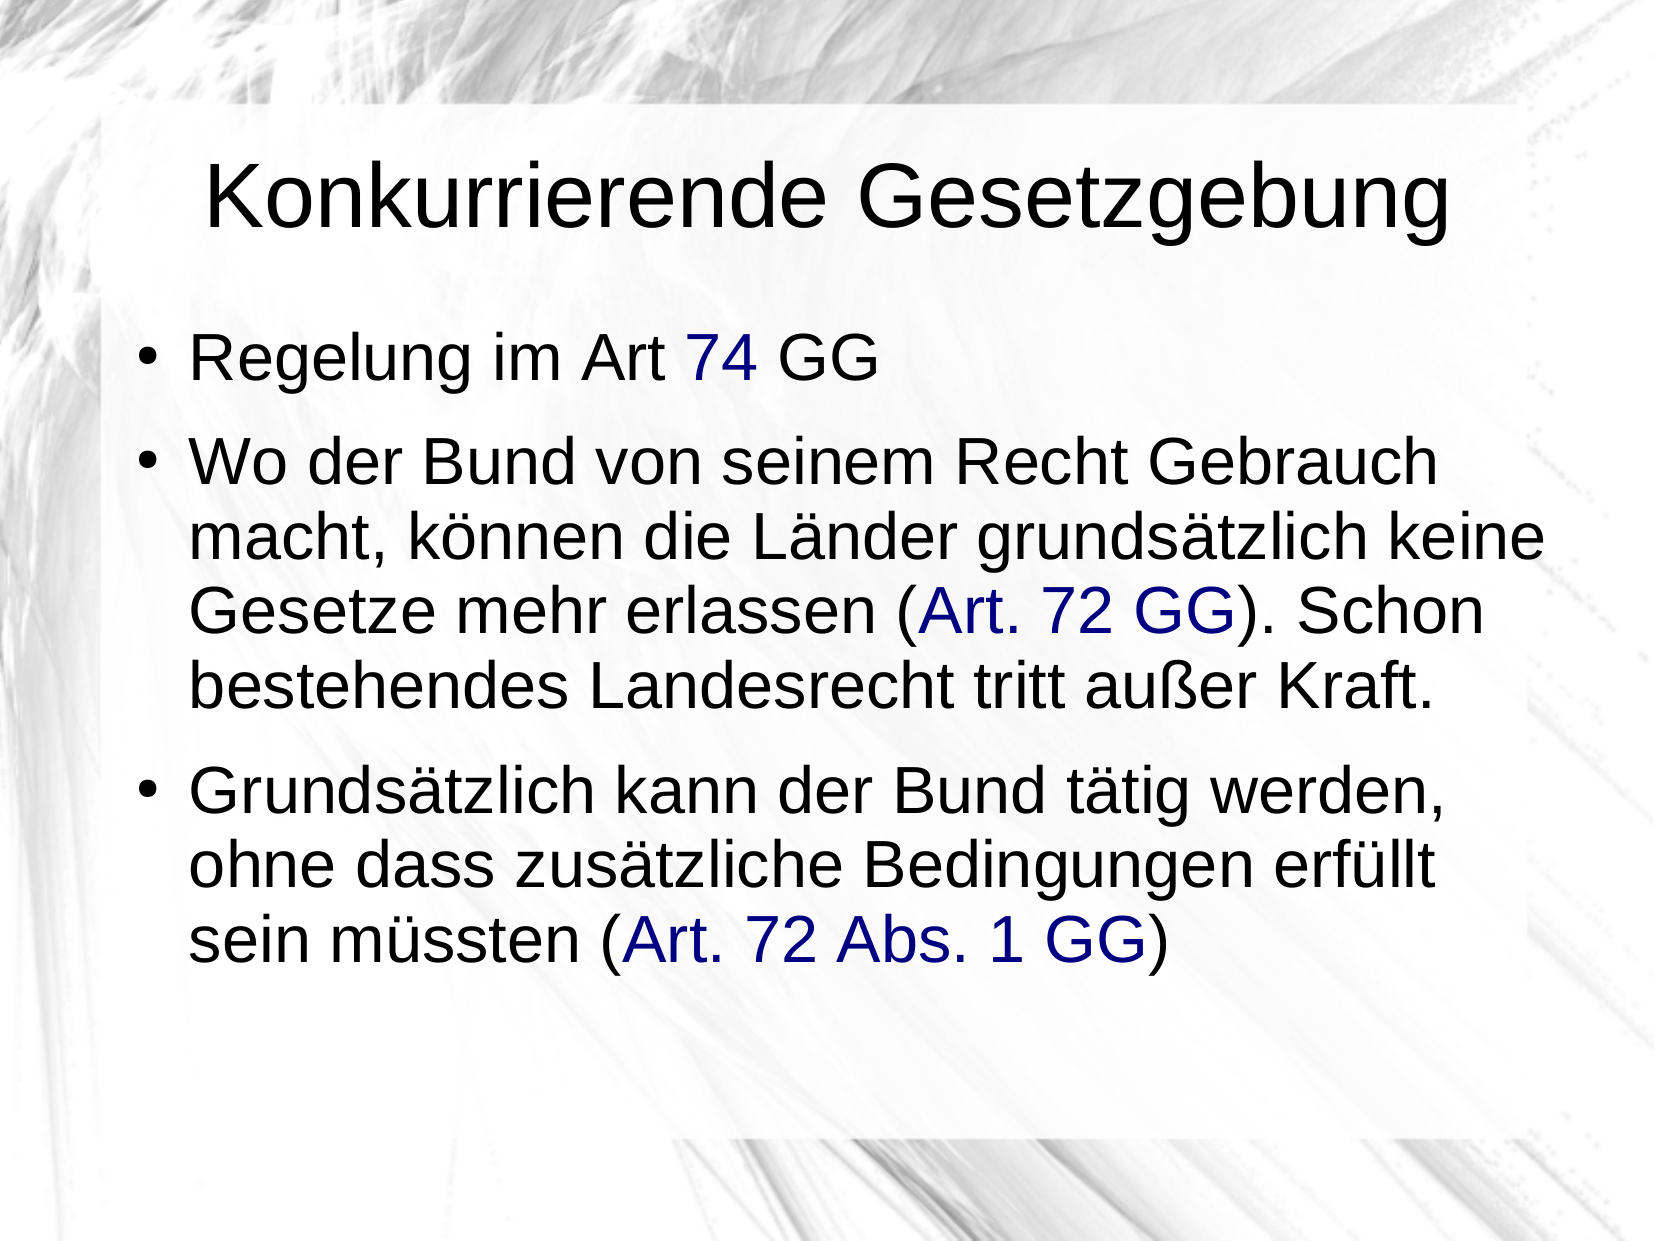

# Konkurrierende Gesetzgebung
Regelung im Art 74 GG
Wo der Bund von seinem Recht Gebrauch macht, können die Länder grundsätzlich keine Gesetze mehr erlassen (Art. 72 GG). Schon bestehendes Landesrecht tritt außer Kraft.
Grundsätzlich kann der Bund tätig werden, ohne dass zusätzliche Bedingungen erfüllt sein müssten (Art. 72 Abs. 1 GG)